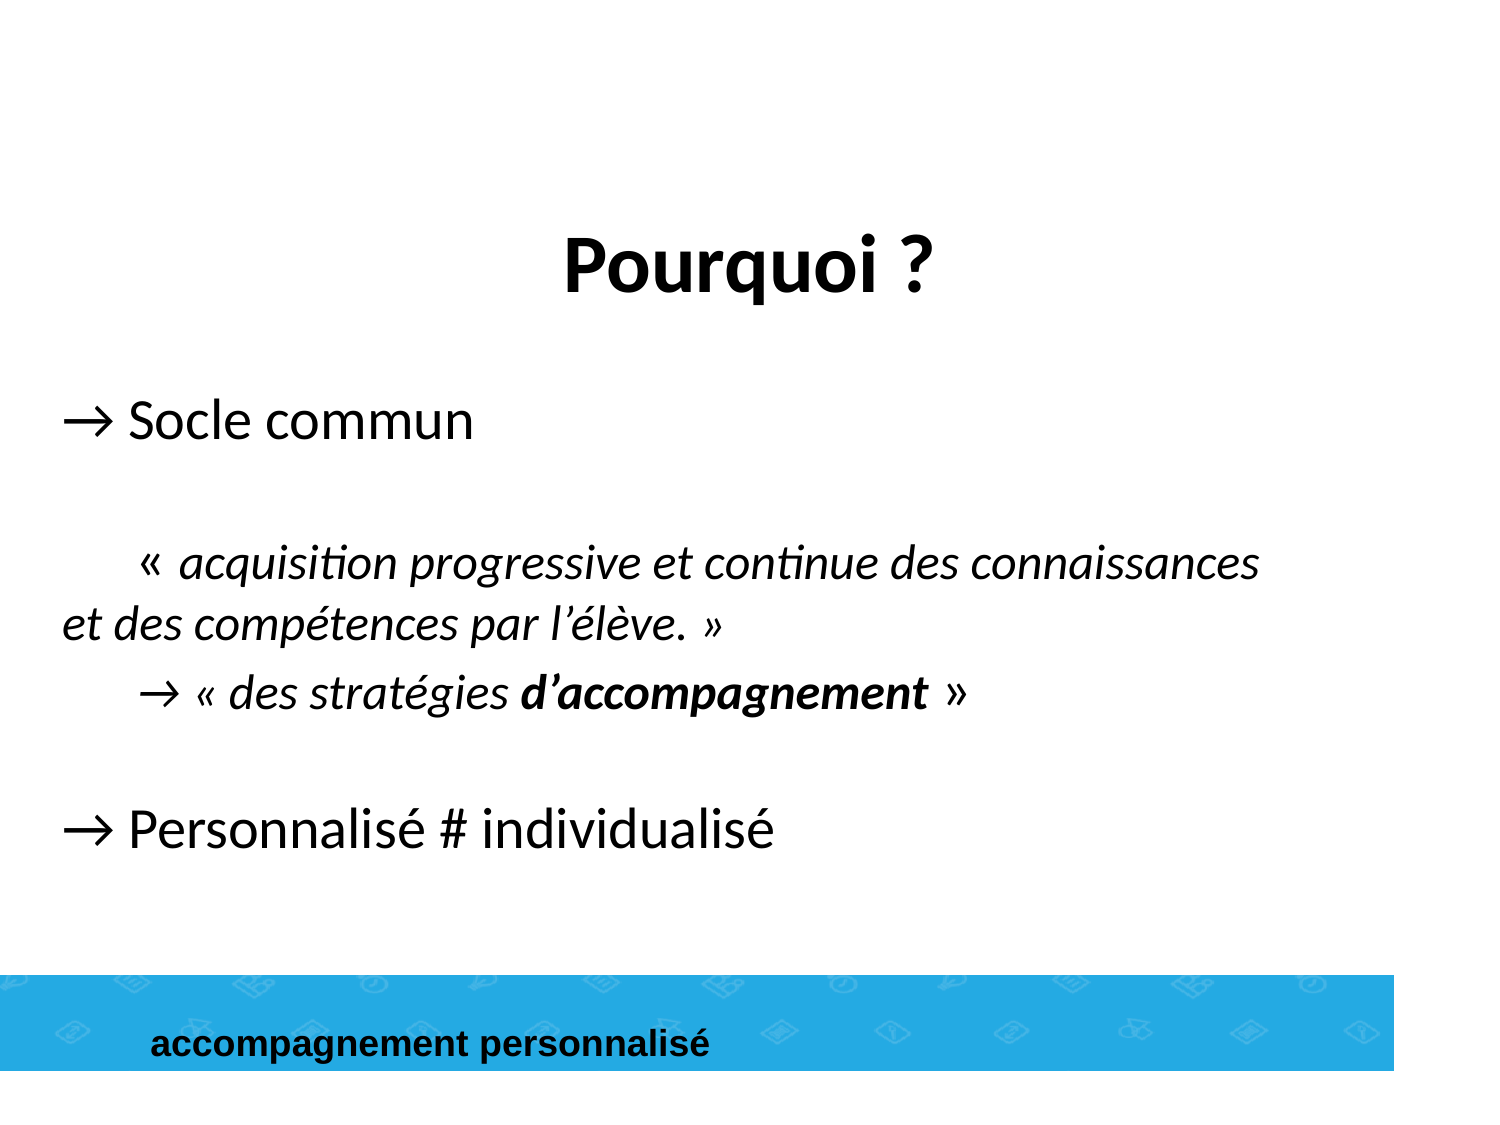

# Pourquoi ?
→ Socle commun
	« acquisition progressive et continue des connaissances et des compétences par l’élève. »
	→ « des stratégies d’accompagnement »
→ Personnalisé # individualisé
accompagnement personnalisé